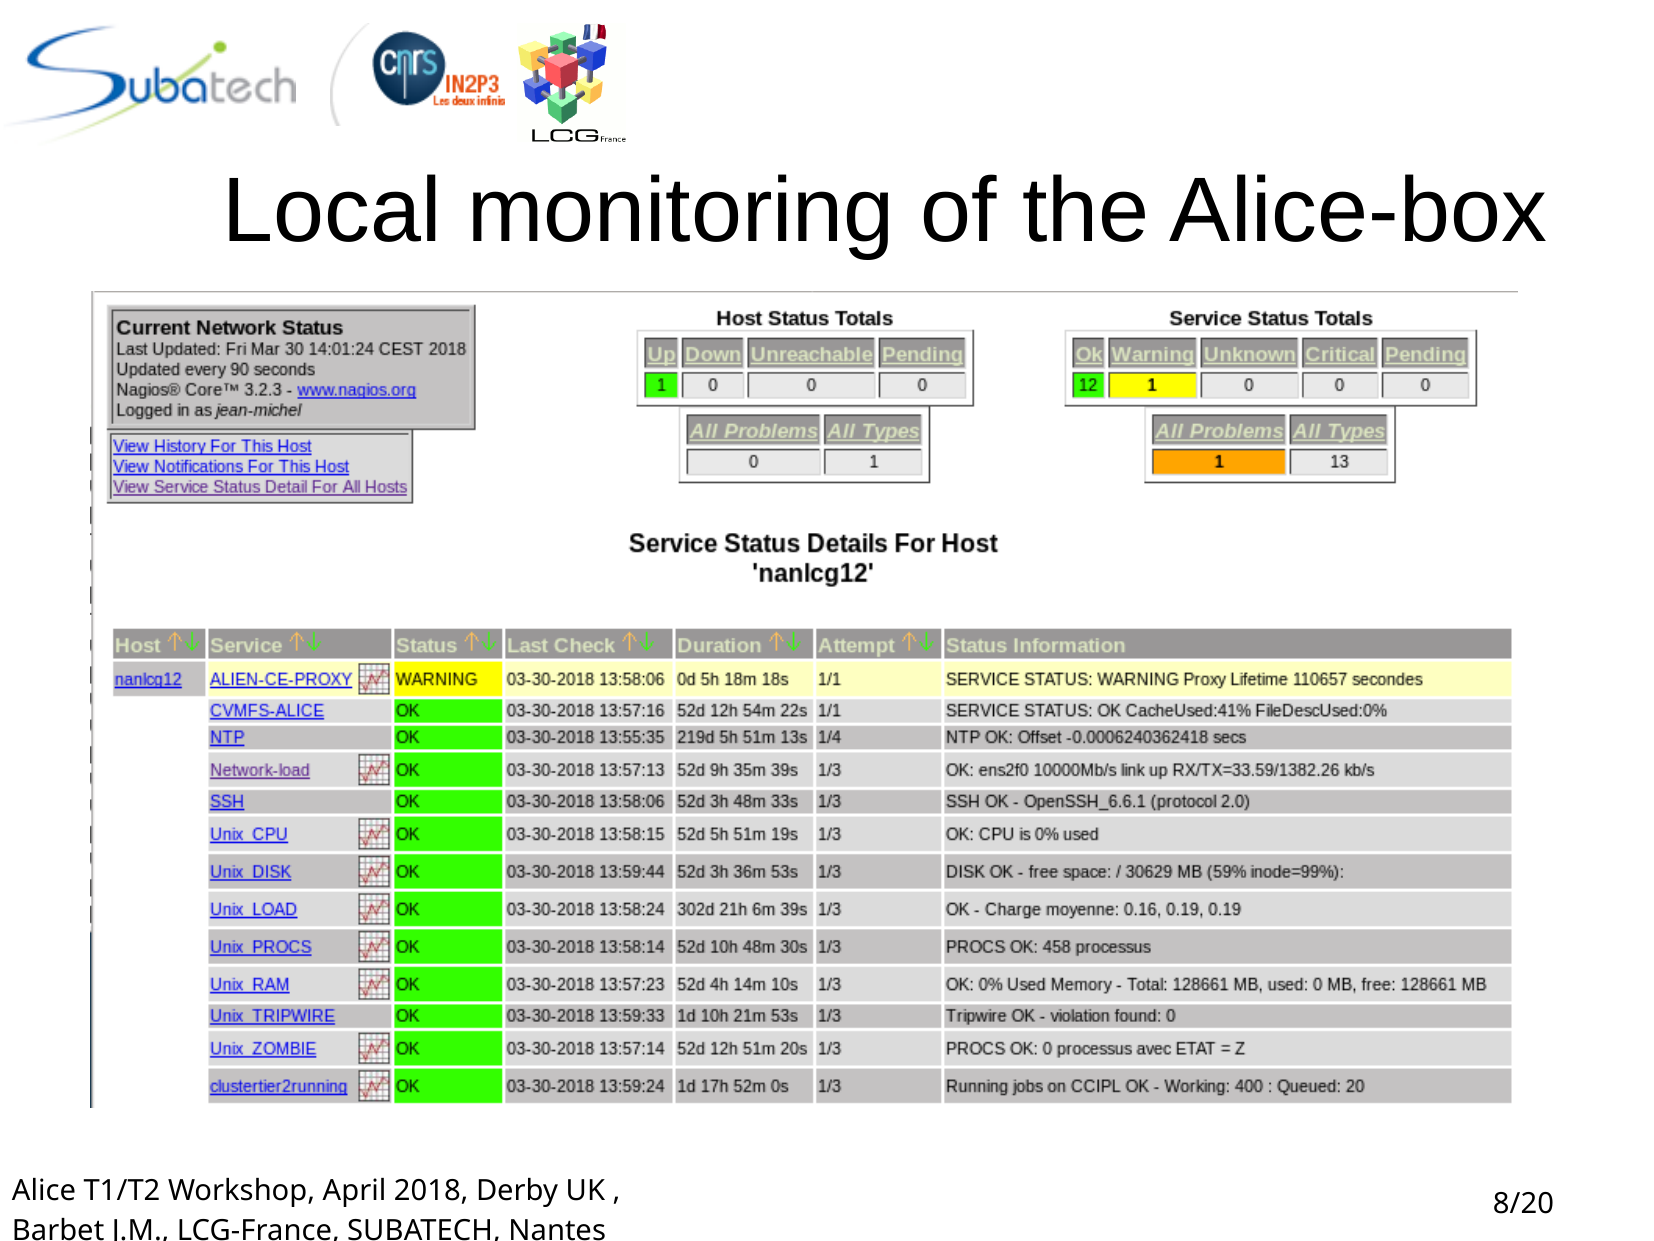

# Local monitoring of the Alice-box
8